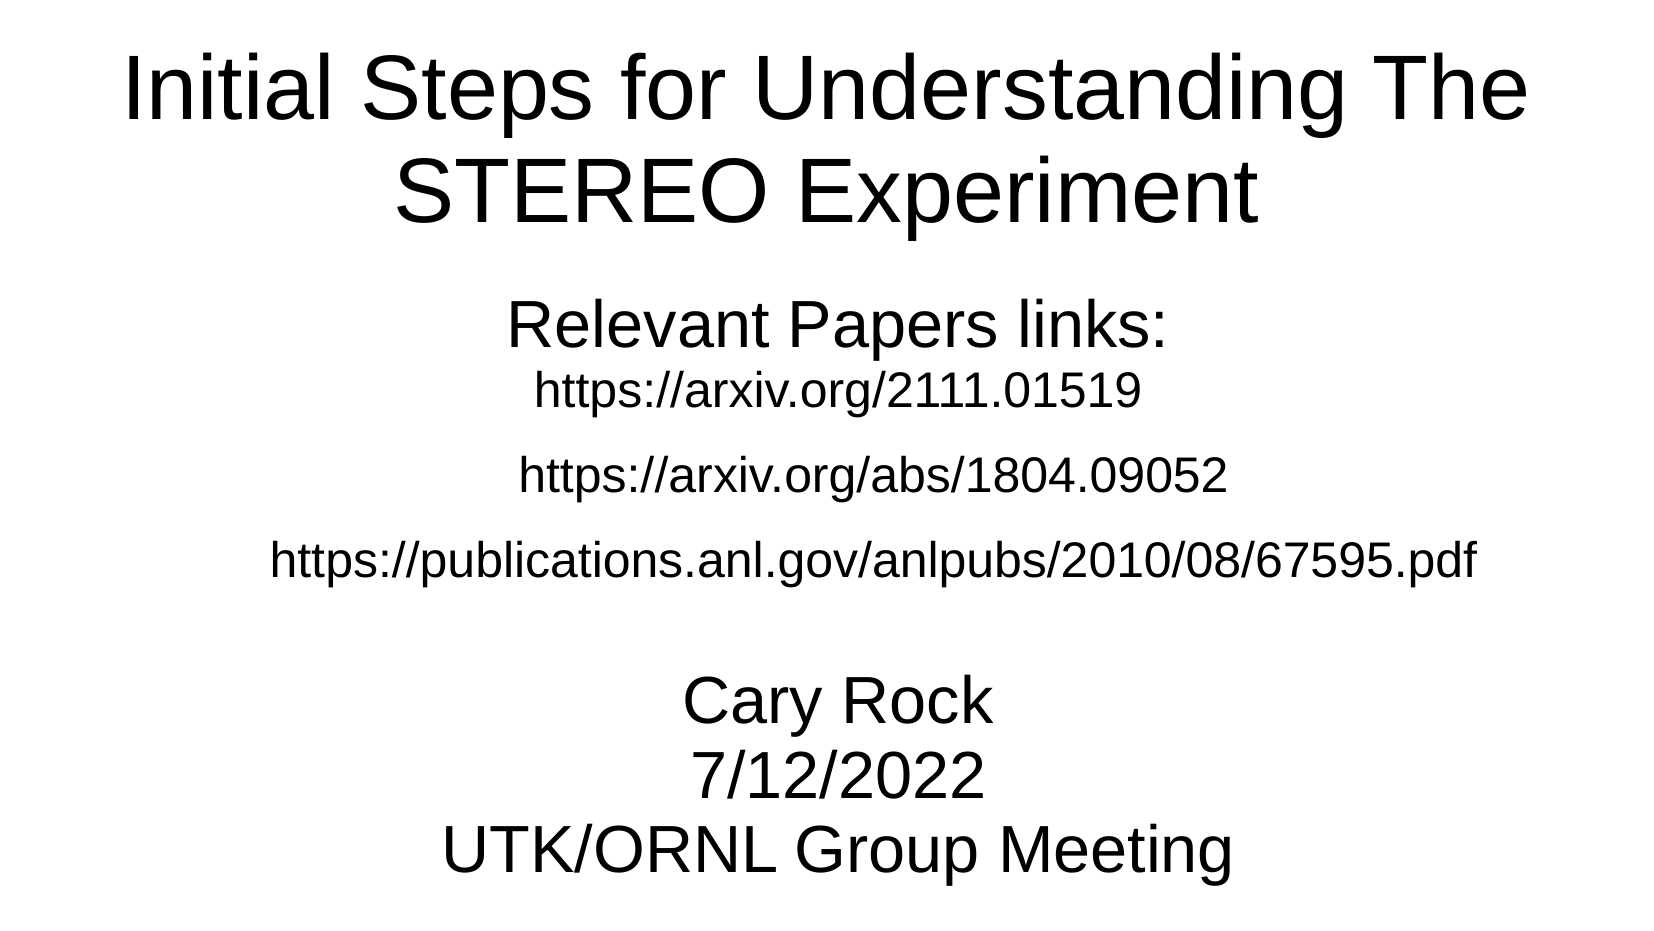

# Initial Steps for Understanding The STEREO Experiment
Relevant Papers links:
https://arxiv.org/2111.01519
https://arxiv.org/abs/1804.09052
https://publications.anl.gov/anlpubs/2010/08/67595.pdf
Cary Rock
7/12/2022
UTK/ORNL Group Meeting